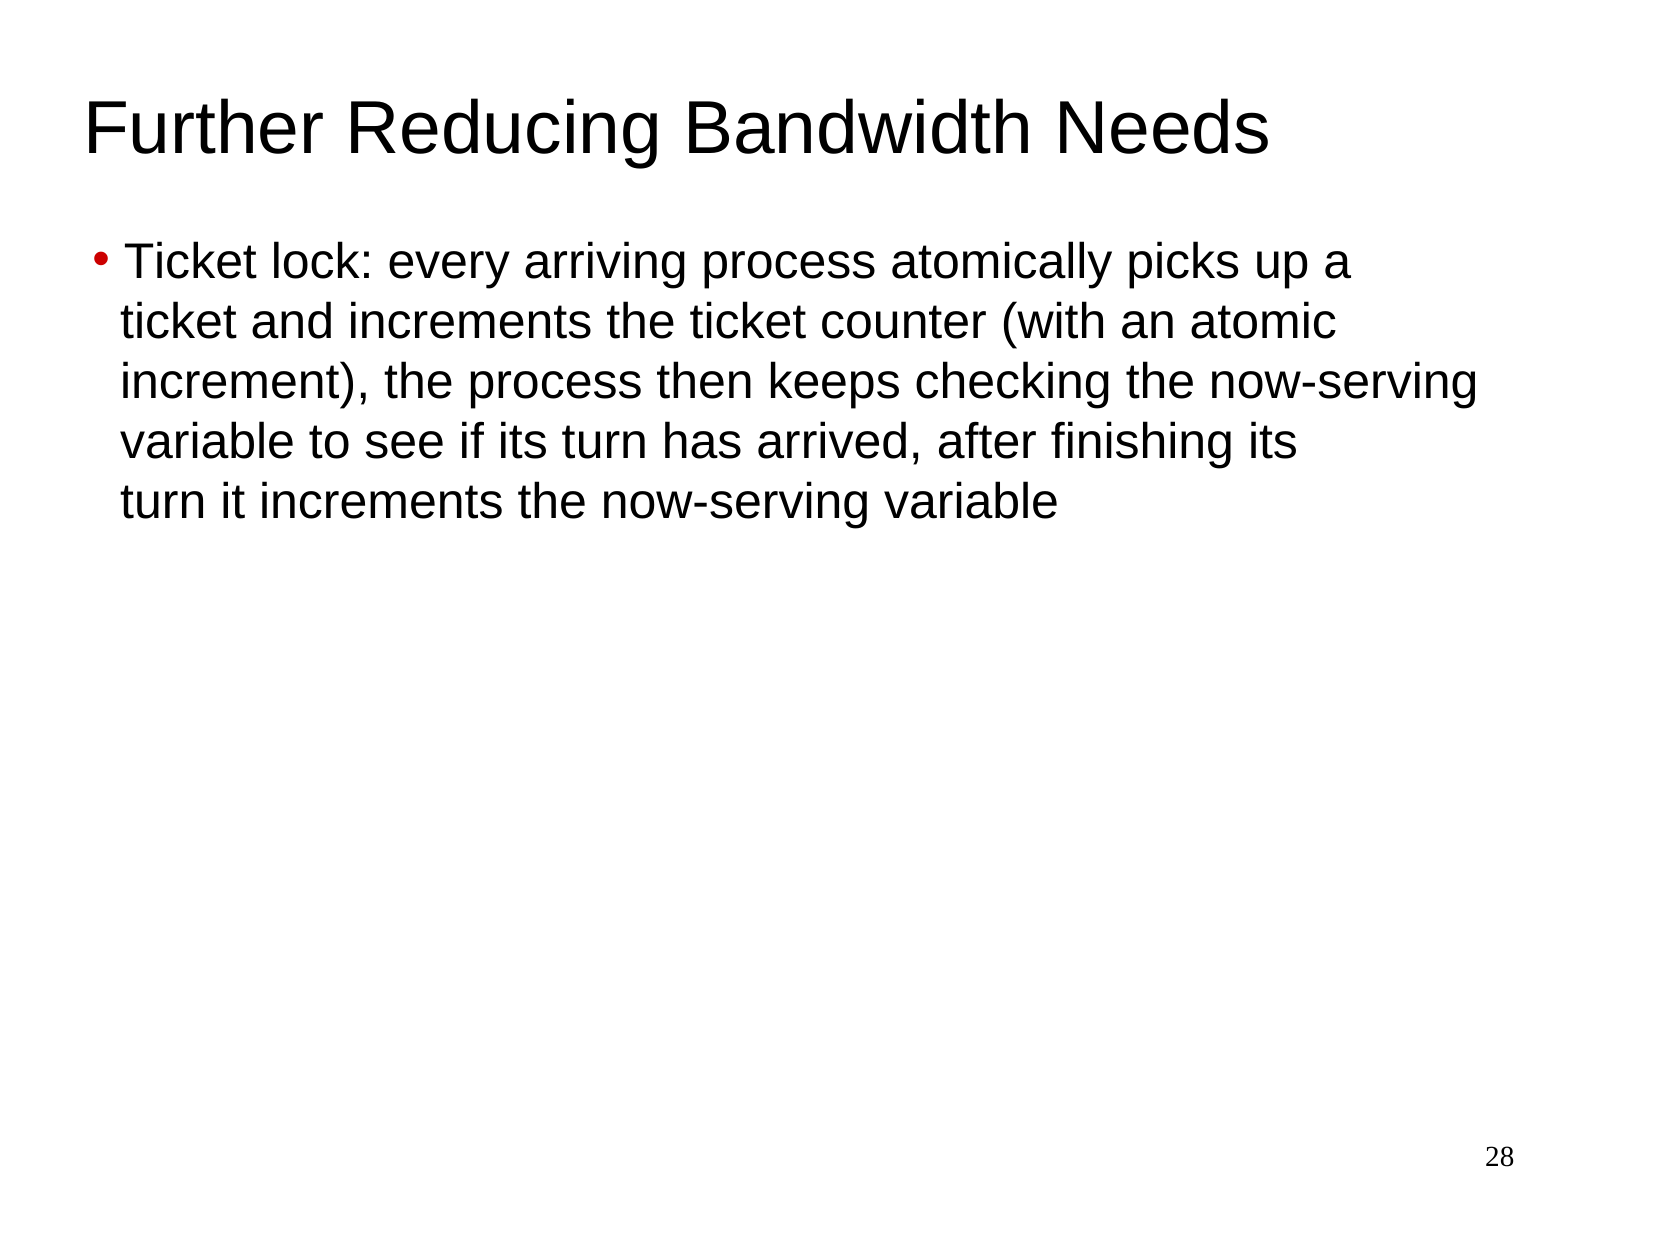

Further Reducing Bandwidth Needs
 Ticket lock: every arriving process atomically picks up a
 ticket and increments the ticket counter (with an atomic
 increment), the process then keeps checking the now-serving
 variable to see if its turn has arrived, after finishing its
 turn it increments the now-serving variable